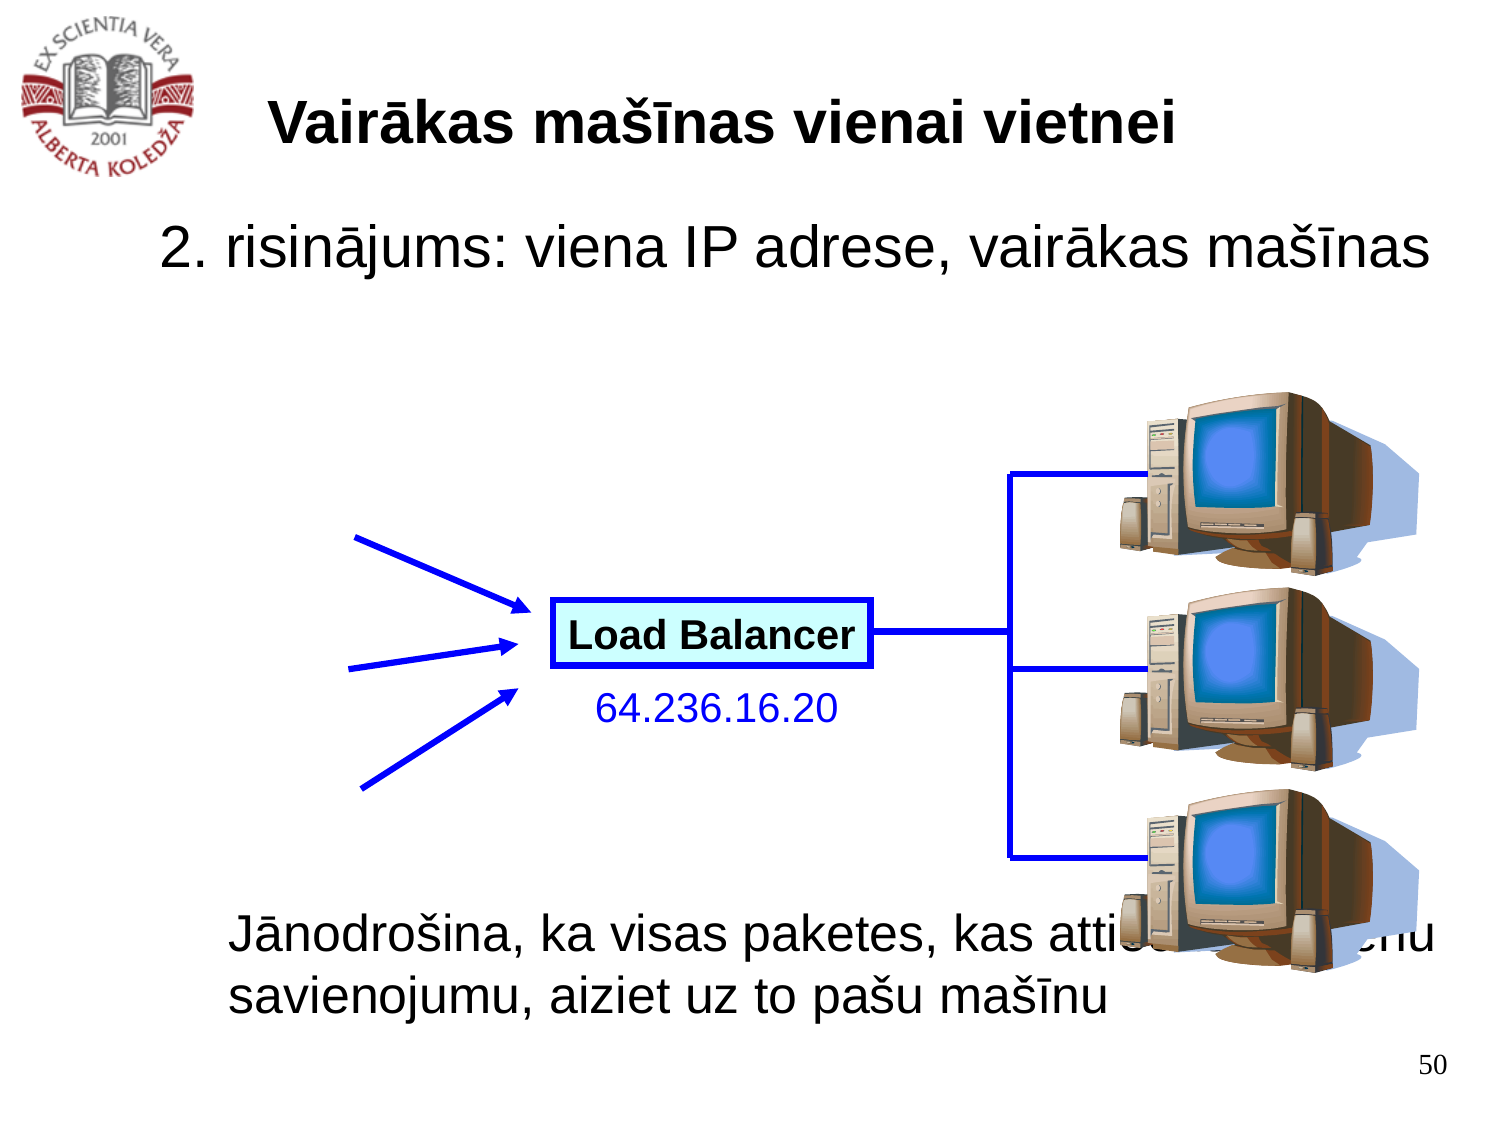

# Vairākas mašīnas vienai vietnei
2. risinājums: viena IP adrese, vairākas mašīnas
Jānodrošina, ka visas paketes, kas attiecas uz vienu savienojumu, aiziet uz to pašu mašīnu
Load Balancer
 64.236.16.20